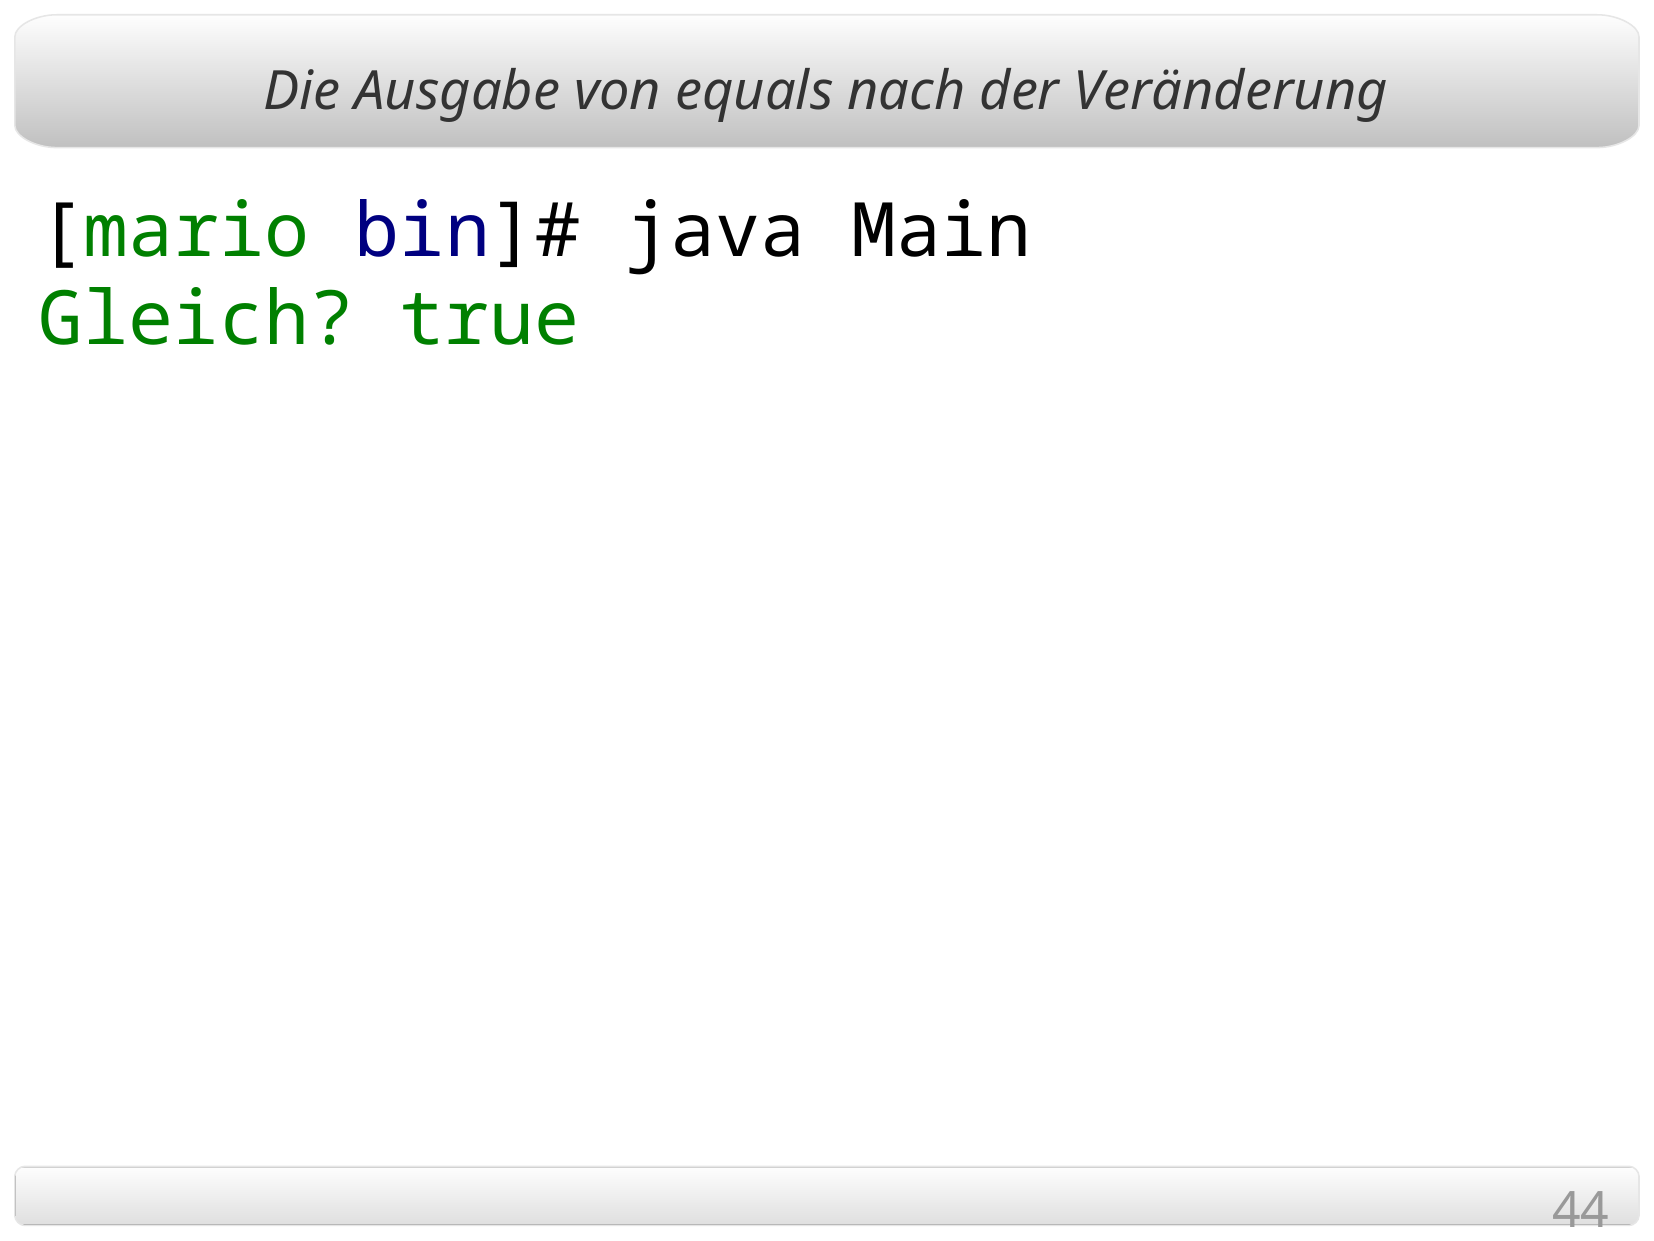

# Die Ausgabe von equals nach der Veränderung